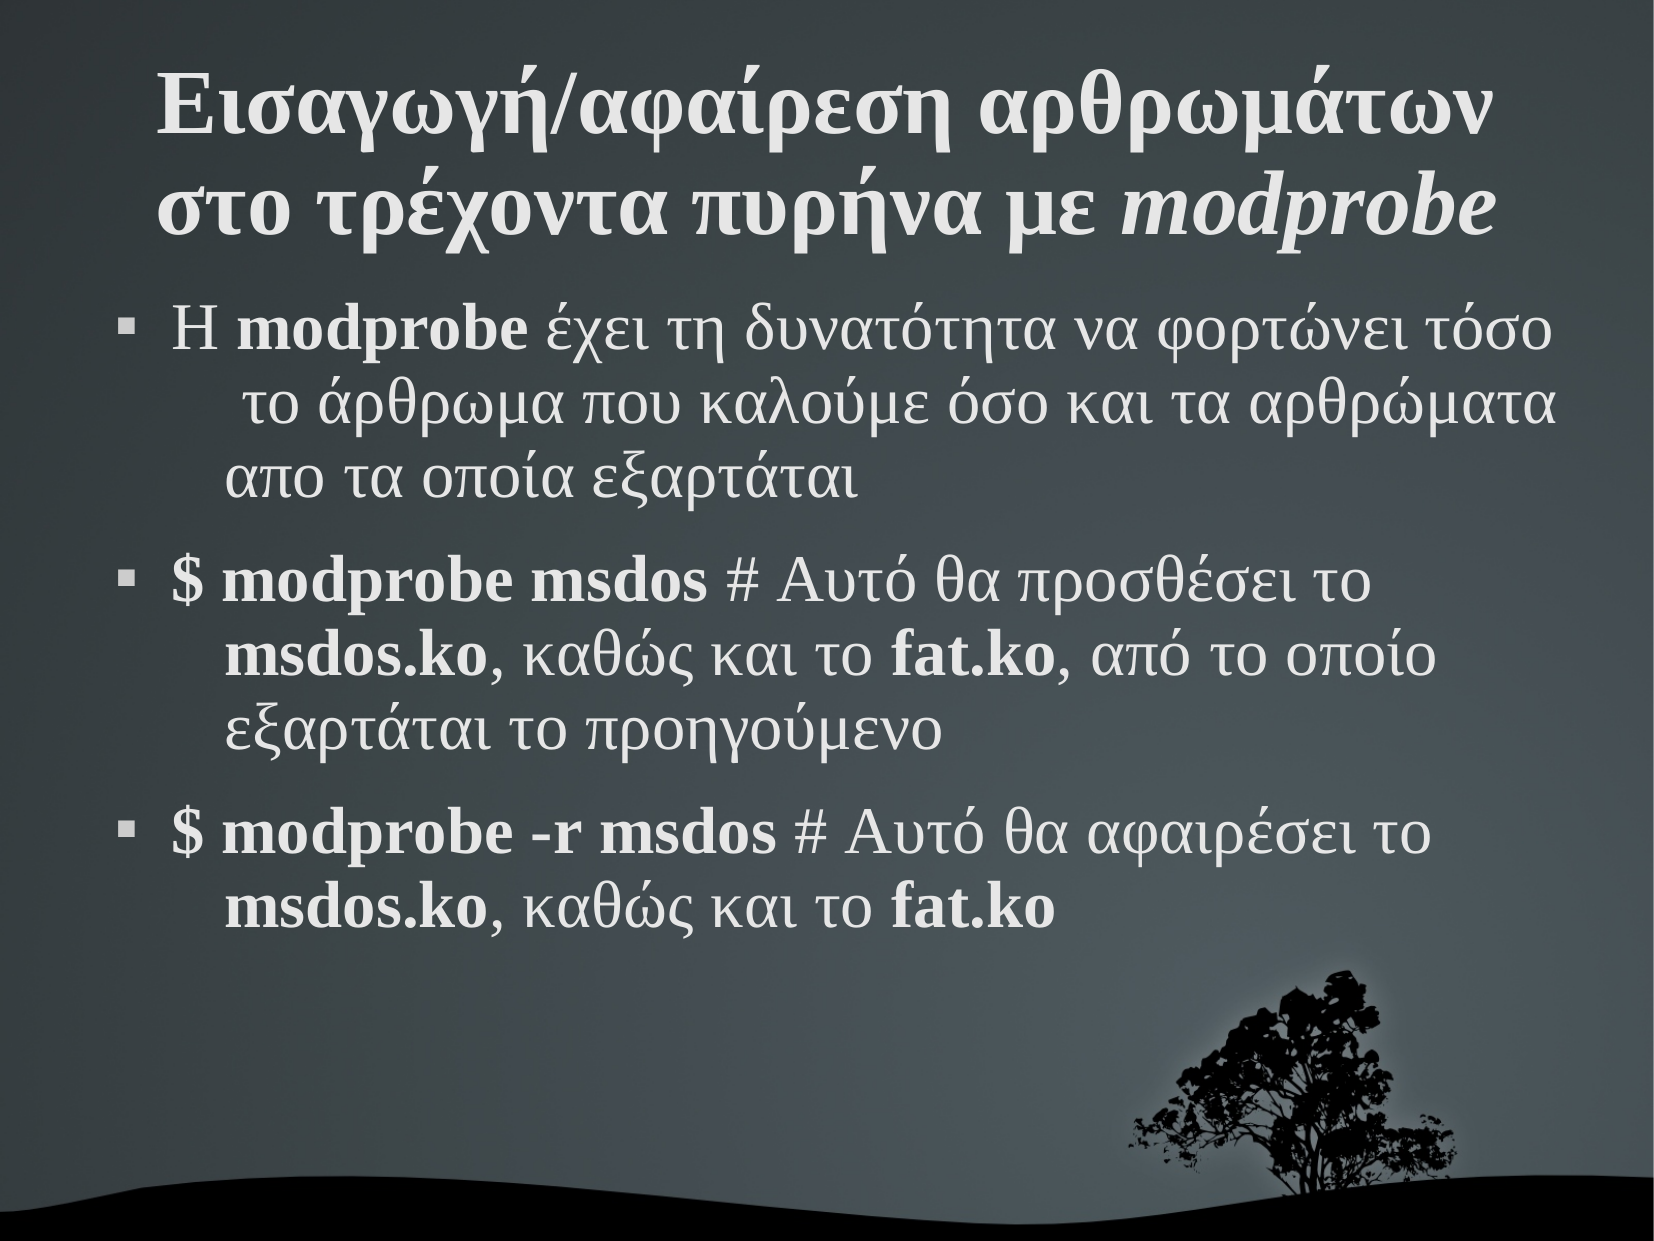

Εισαγωγή/αφαίρεση αρθρωμάτων στο τρέχοντα πυρήνα με modprobe
# H modprobe έχει τη δυνατότητα να φορτώνει τόσο το άρθρωμα που καλούμε όσο και τα αρθρώματα απο τα οποία εξαρτάται
$ modprobe msdos # Αυτό θα προσθέσει το msdos.ko, καθώς και το fat.ko, από το οποίο εξαρτάται το προηγούμενο
$ modprobe -r msdos # Αυτό θα αφαιρέσει το msdos.ko, καθώς και το fat.ko